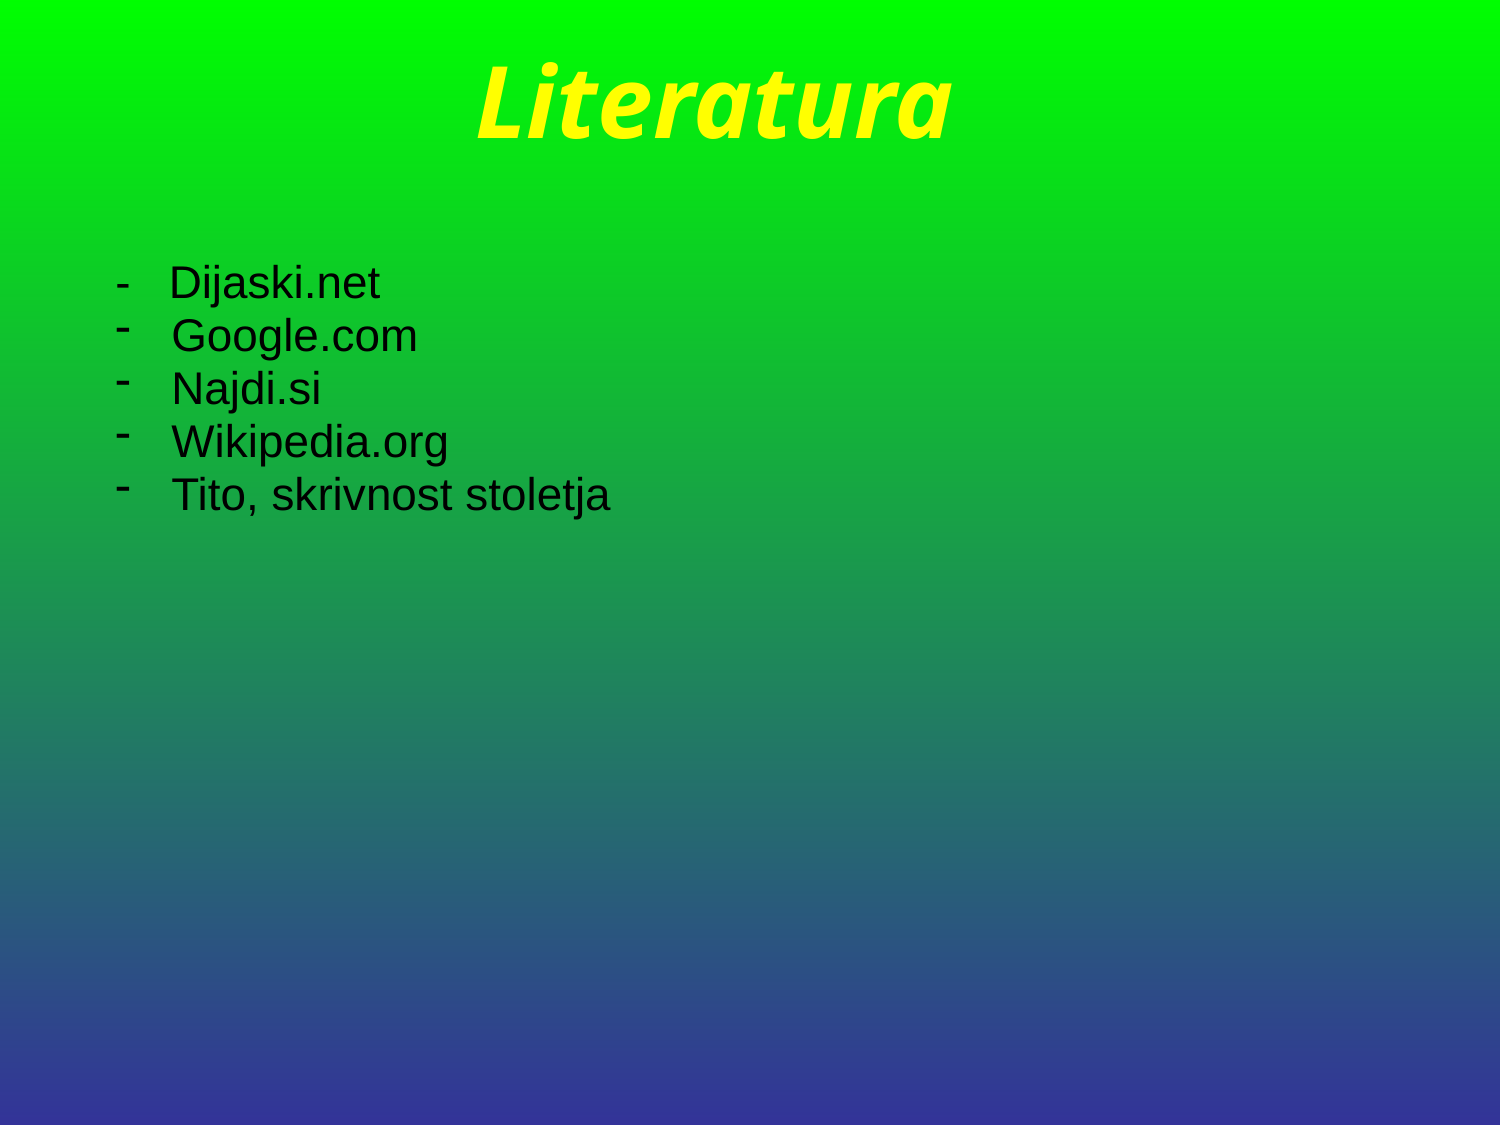

Literatura
# - Dijaski.net
Google.com
Najdi.si
Wikipedia.org
Tito, skrivnost stoletja